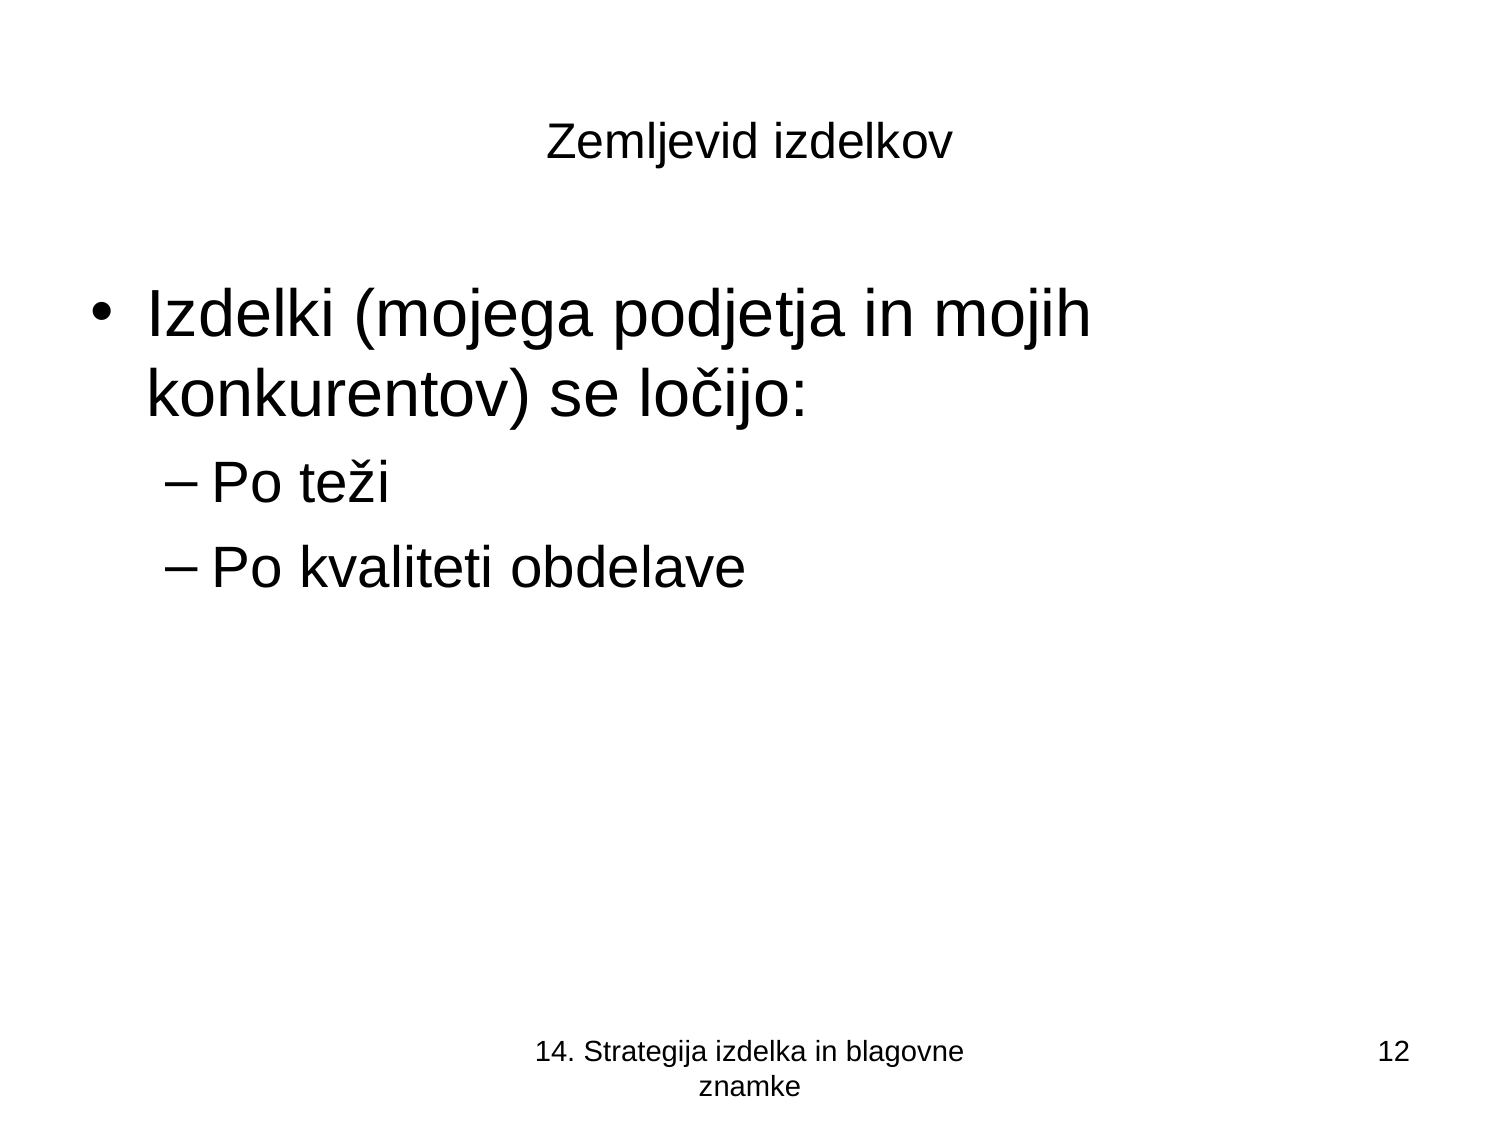

# Zemljevid izdelkov
Izdelki (mojega podjetja in mojih konkurentov) se ločijo:
Po teži
Po kvaliteti obdelave
14. Strategija izdelka in blagovne znamke